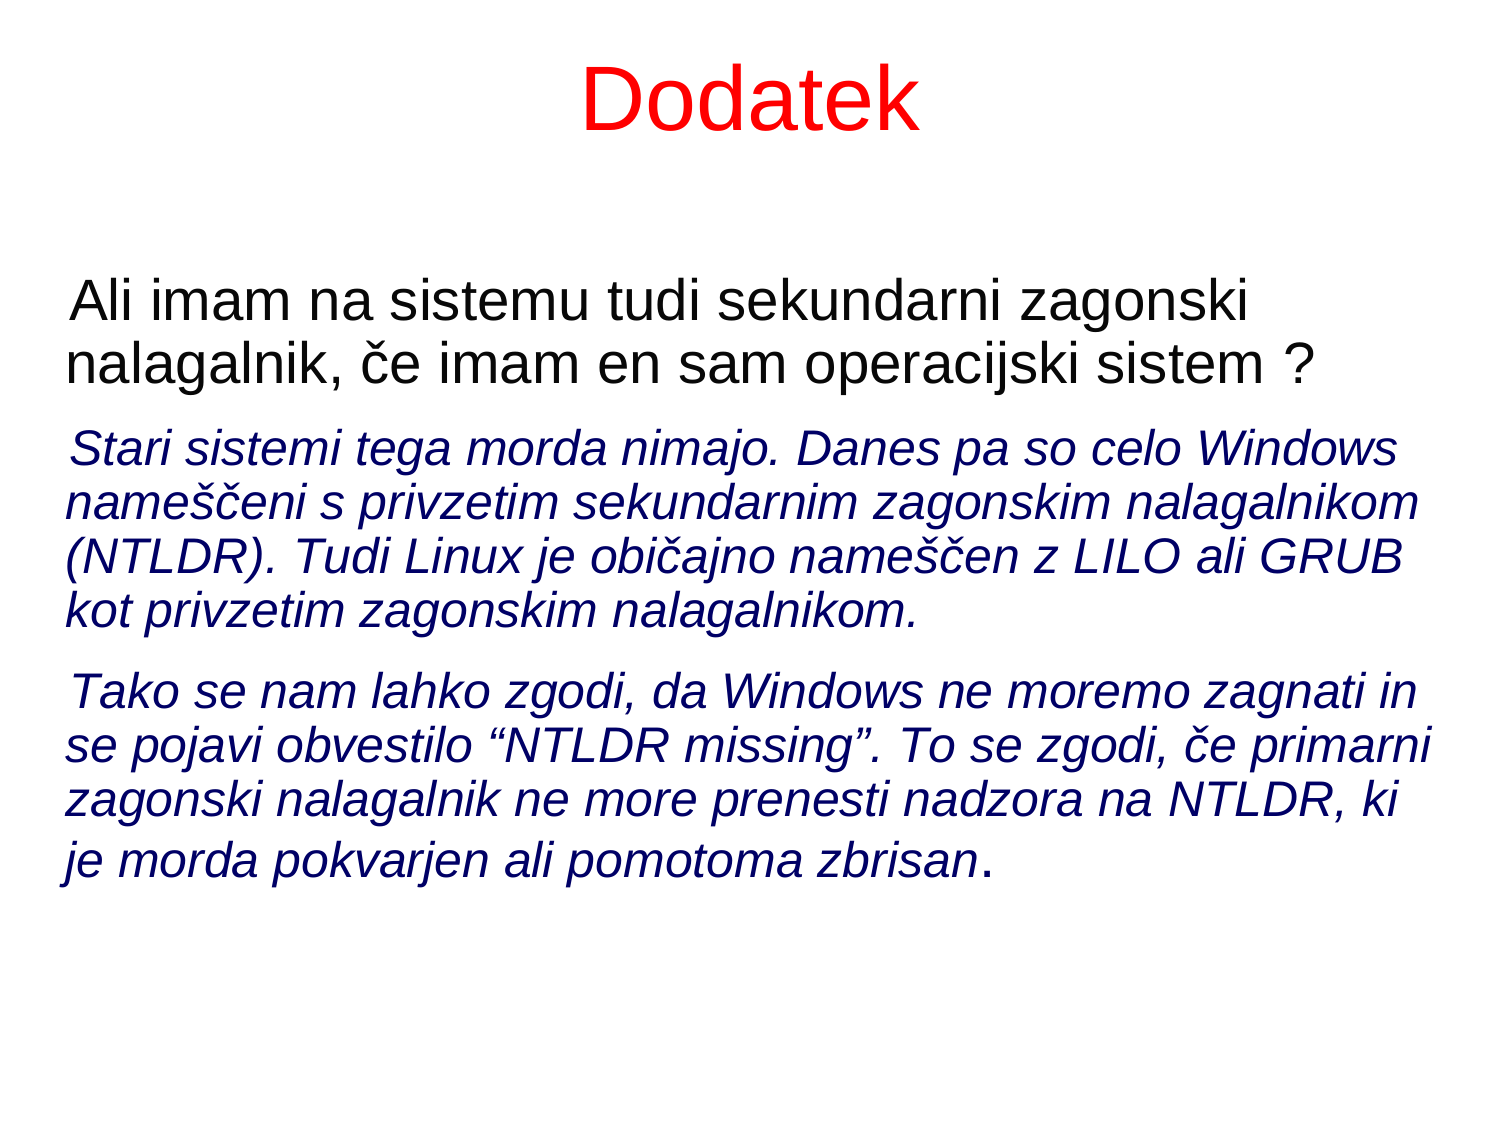

Dodatek
# Ali imam na sistemu tudi sekundarni zagonski nalagalnik, če imam en sam operacijski sistem ?
Stari sistemi tega morda nimajo. Danes pa so celo Windows nameščeni s privzetim sekundarnim zagonskim nalagalnikom (NTLDR). Tudi Linux je običajno nameščen z LILO ali GRUB kot privzetim zagonskim nalagalnikom.
Tako se nam lahko zgodi, da Windows ne moremo zagnati in se pojavi obvestilo “NTLDR missing”. To se zgodi, če primarni zagonski nalagalnik ne more prenesti nadzora na NTLDR, ki je morda pokvarjen ali pomotoma zbrisan.